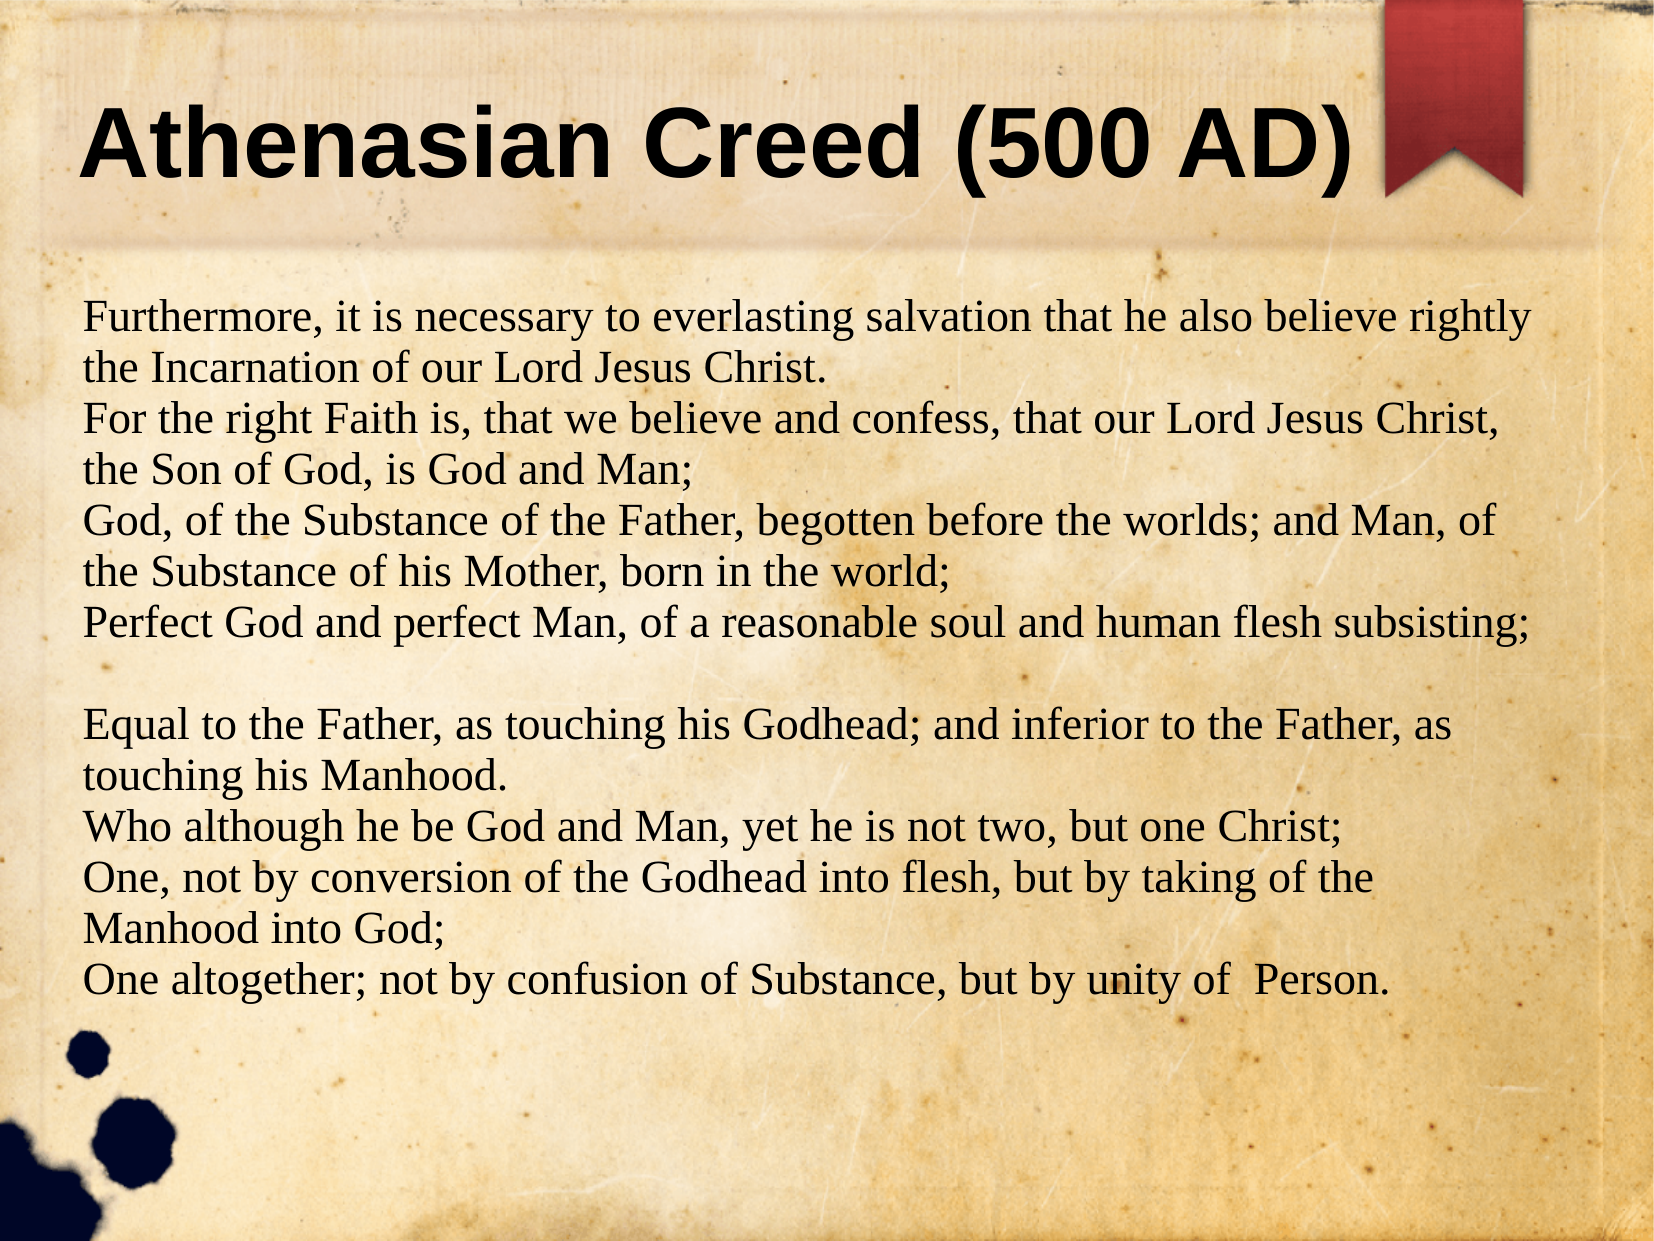

# Athenasian Creed (500 AD)
Furthermore, it is necessary to everlasting salvation that he also believe rightly the Incarnation of our Lord Jesus Christ.
For the right Faith is, that we believe and confess, that our Lord Jesus Christ, the Son of God, is God and Man;
God, of the Substance of the Father, begotten before the worlds; and Man, of the Substance of his Mother, born in the world;
Perfect God and perfect Man, of a reasonable soul and human flesh subsisting;
Equal to the Father, as touching his Godhead; and inferior to the Father, as touching his Manhood.
Who although he be God and Man, yet he is not two, but one Christ;
One, not by conversion of the Godhead into flesh, but by taking of the Manhood into God;
One altogether; not by confusion of Substance, but by unity of  Person.